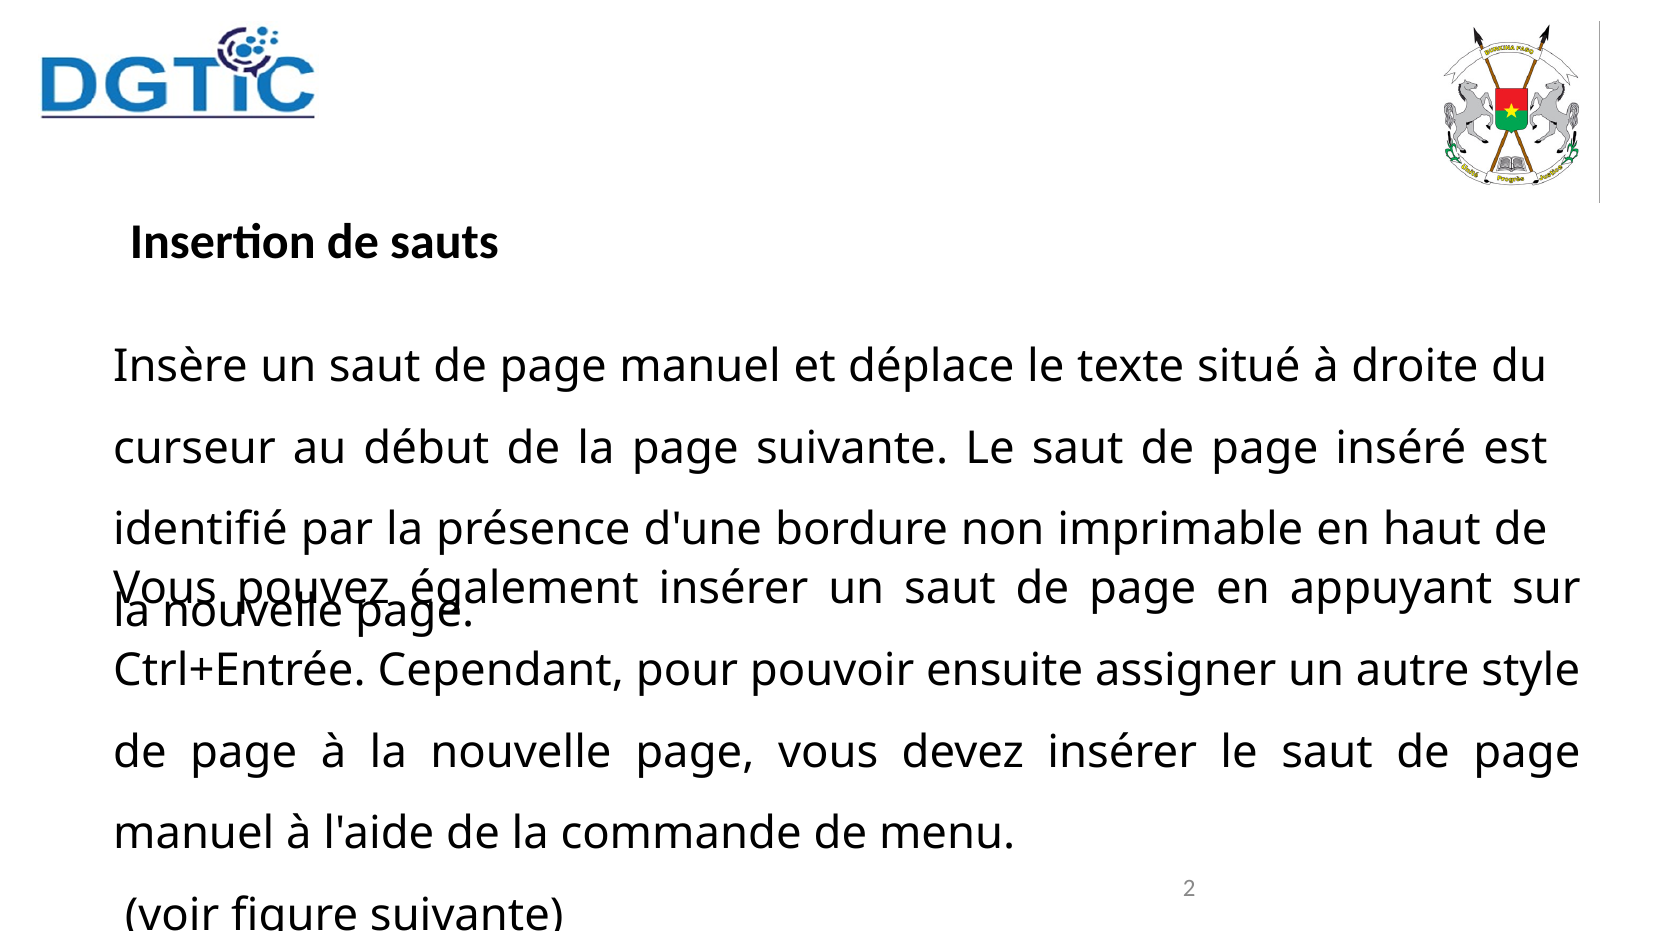

Insertion de sauts
Insère un saut de page manuel et déplace le texte situé à droite du curseur au début de la page suivante. Le saut de page inséré est identifié par la présence d'une bordure non imprimable en haut de la nouvelle page.
Vous pouvez également insérer un saut de page en appuyant sur Ctrl+Entrée. Cependant, pour pouvoir ensuite assigner un autre style de page à la nouvelle page, vous devez insérer le saut de page manuel à l'aide de la commande de menu.
 (voir figure suivante)